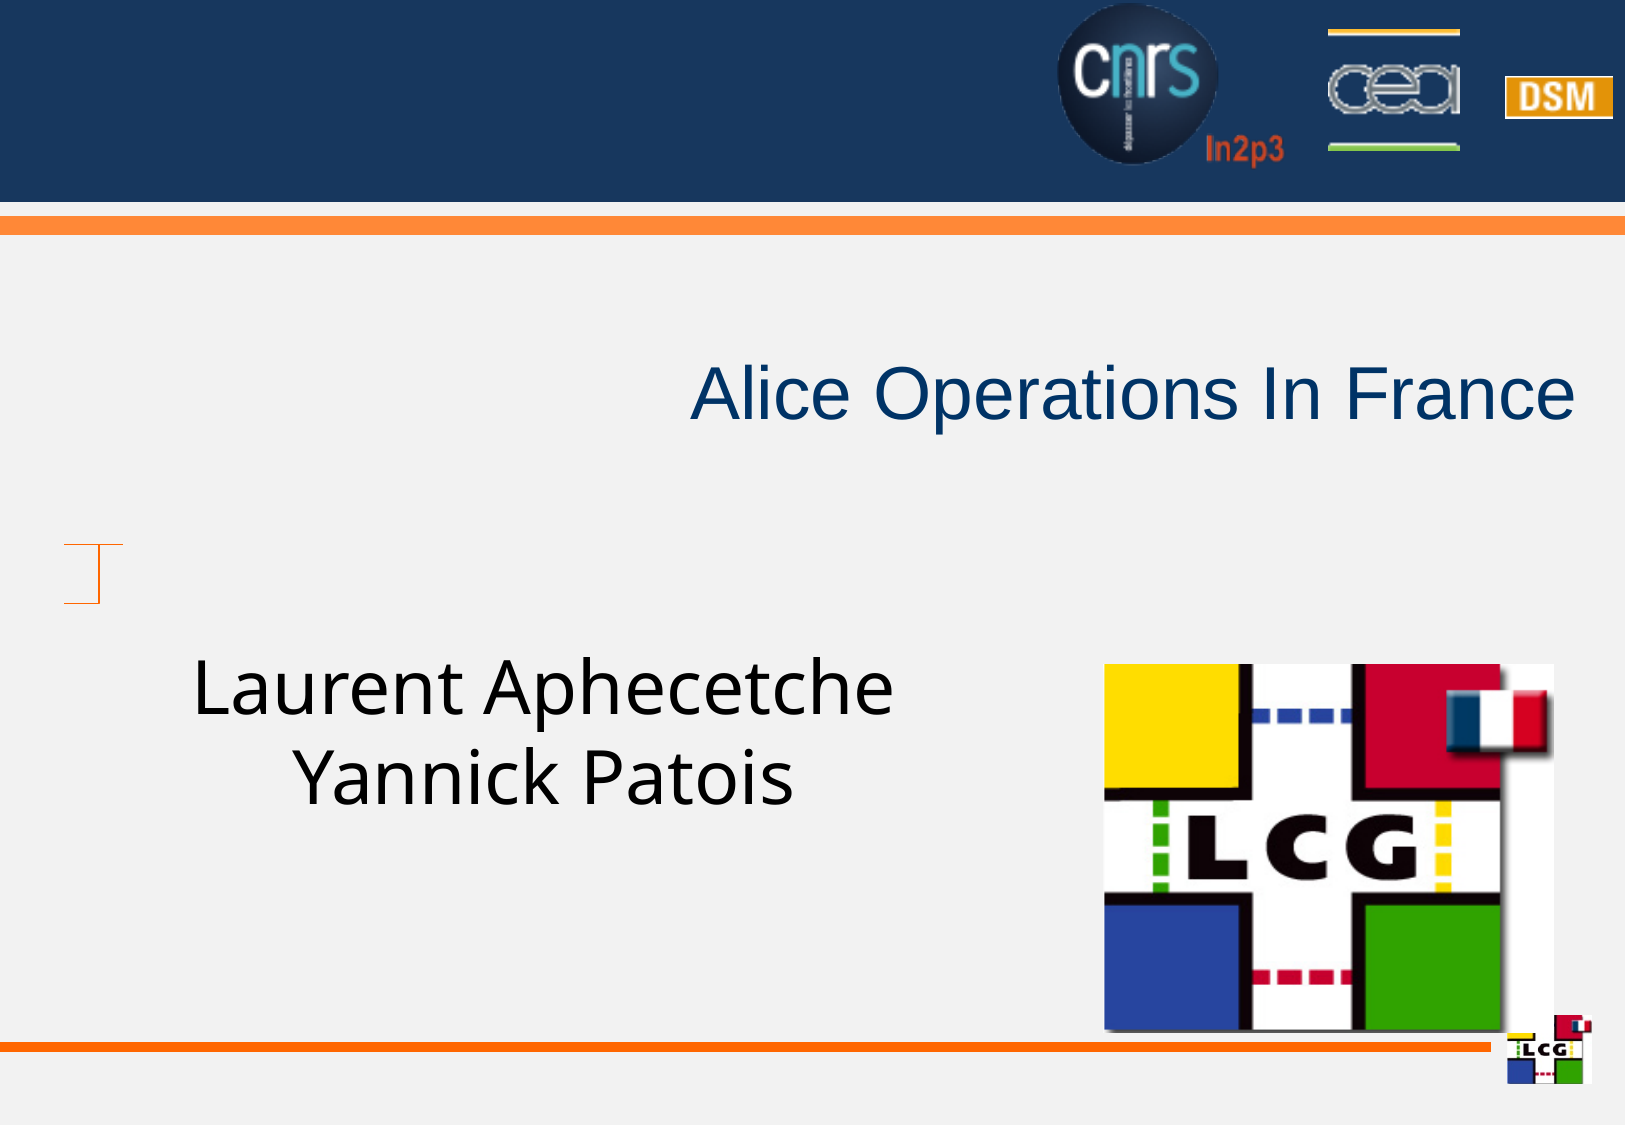

# Alice Operations In France
Laurent Aphecetche
Yannick Patois